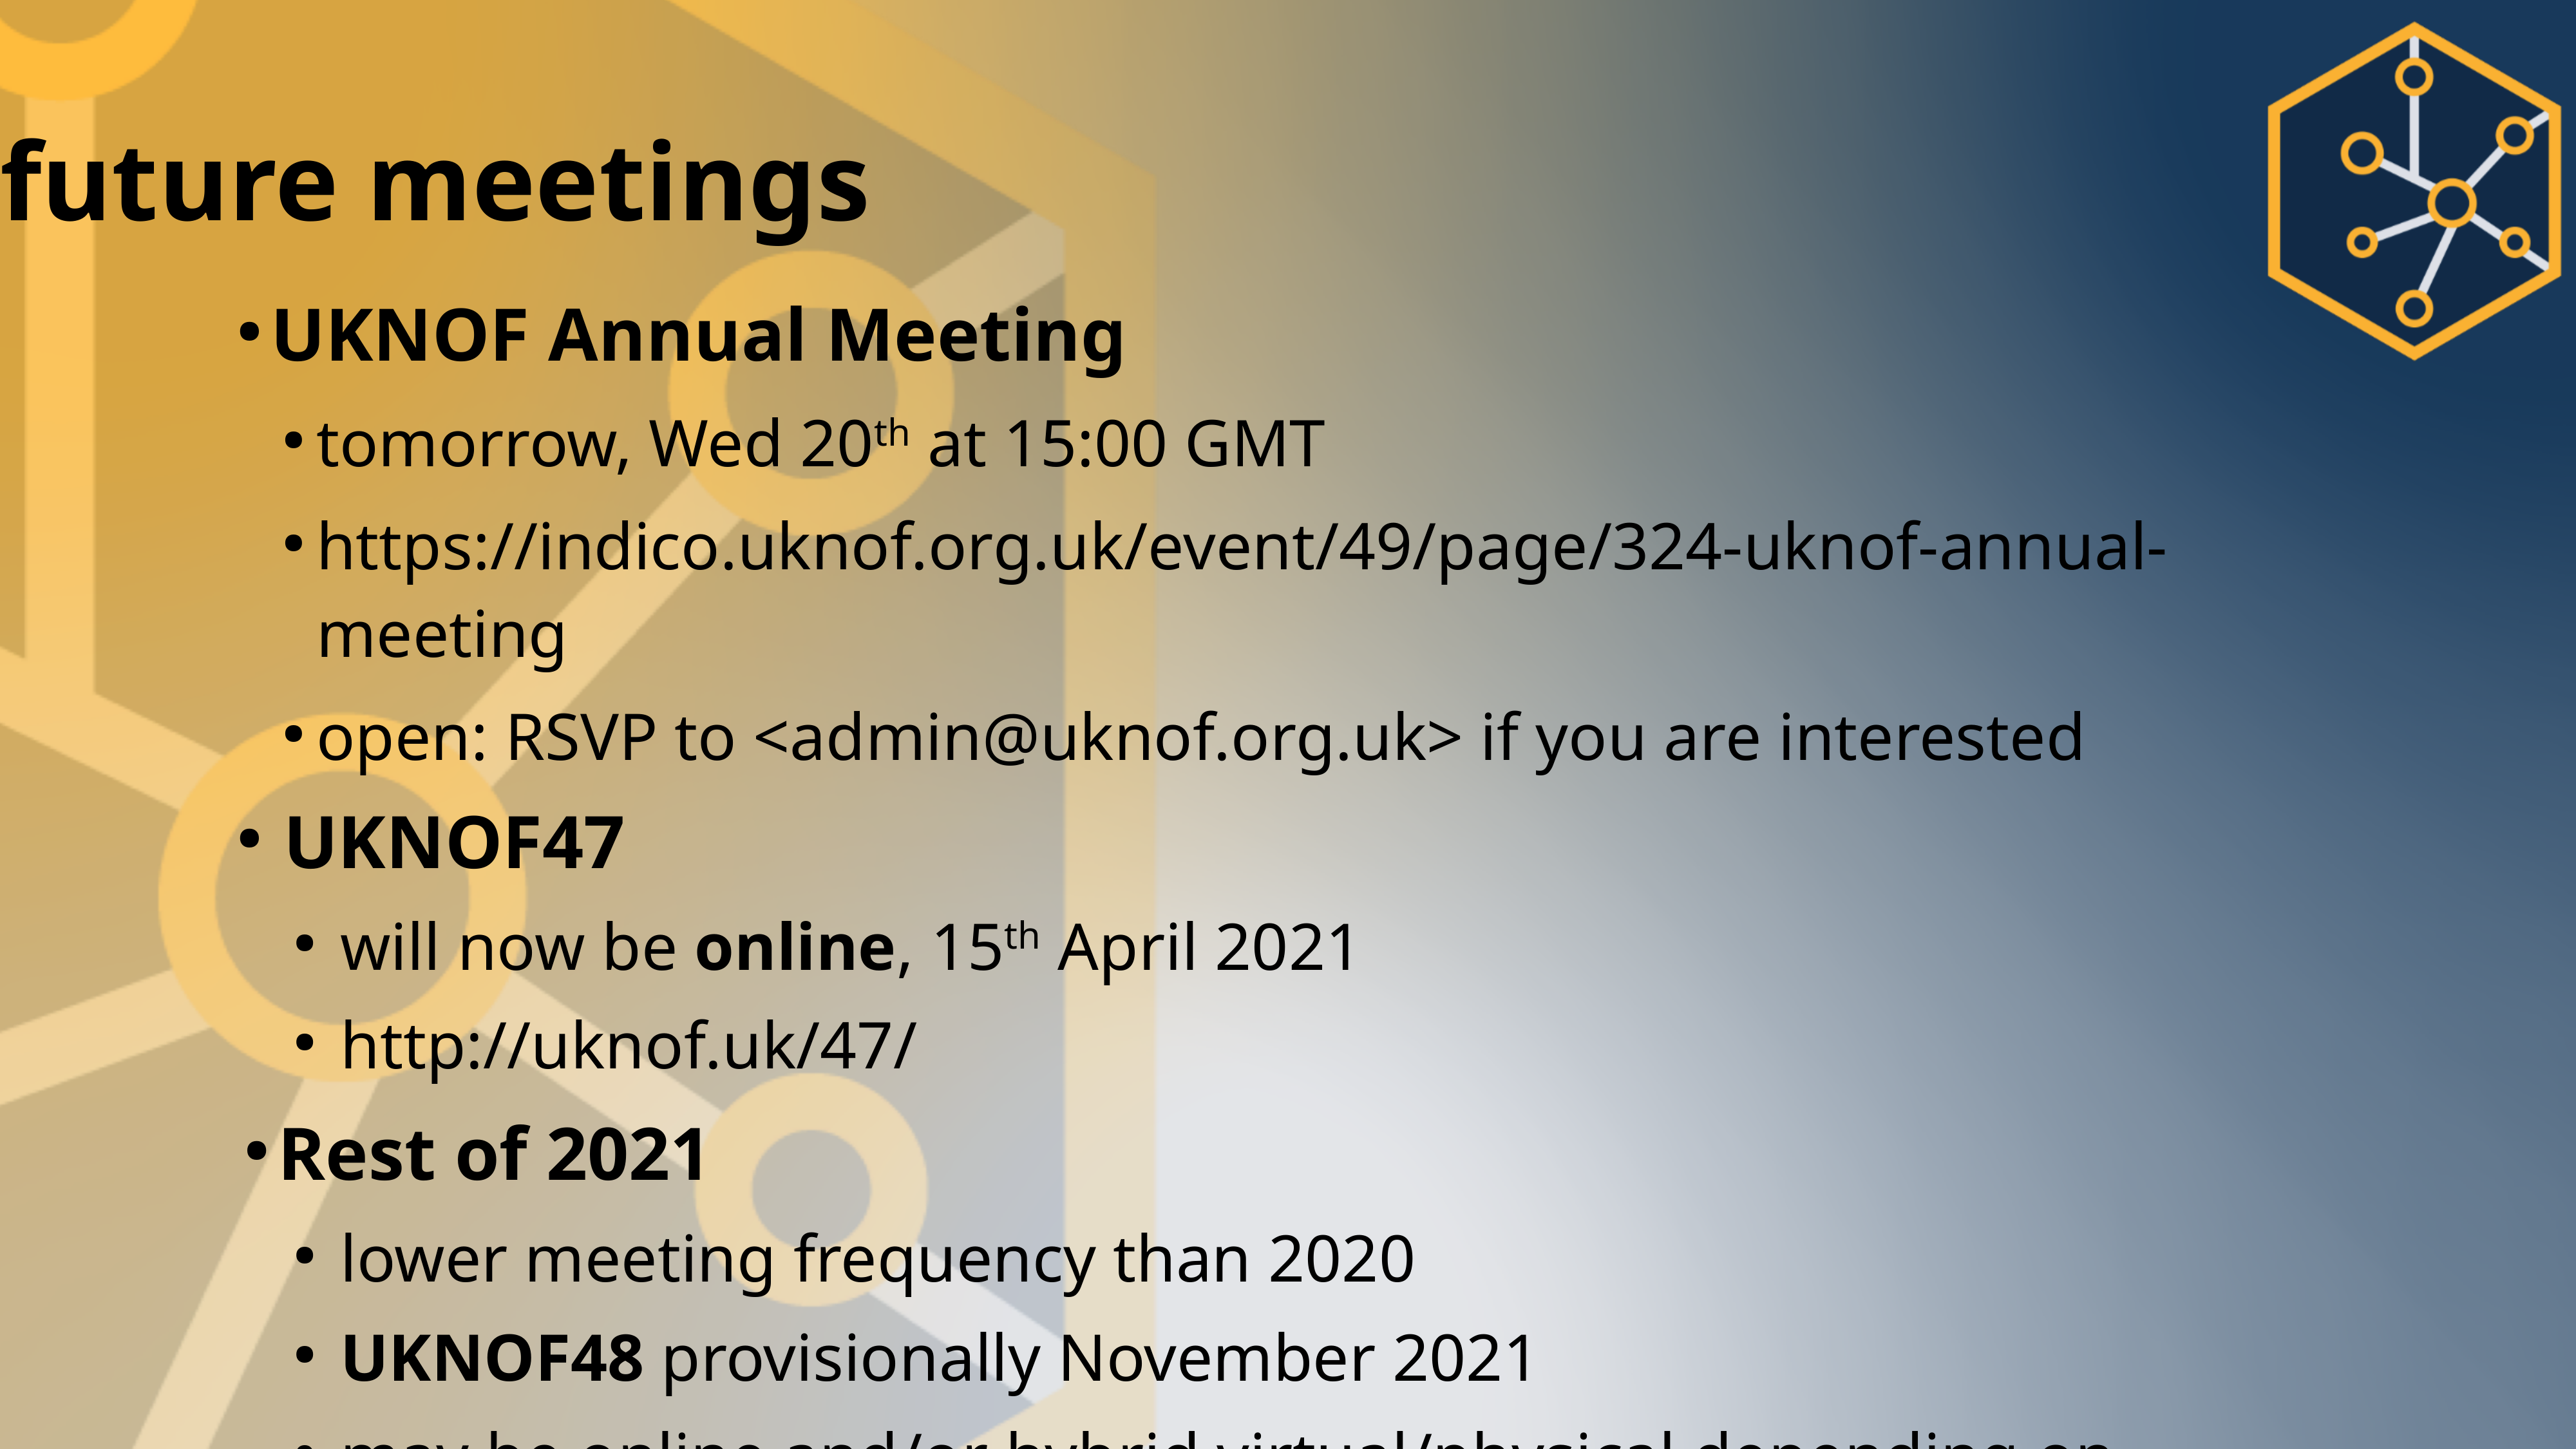

# future meetings
UKNOF Annual Meeting
tomorrow, Wed 20th at 15:00 GMT
https://indico.uknof.org.uk/event/49/page/324-uknof-annual-meeting
open: RSVP to <admin@uknof.org.uk> if you are interested
	UKNOF47
 will now be online, 15th April 2021
 http://uknof.uk/47/
Rest of 2021
 lower meeting frequency than 2020
 UKNOF48 provisionally November 2021
 may be online and/or hybrid virtual/physical depending on situation
 we want everybody to be able to participate safely